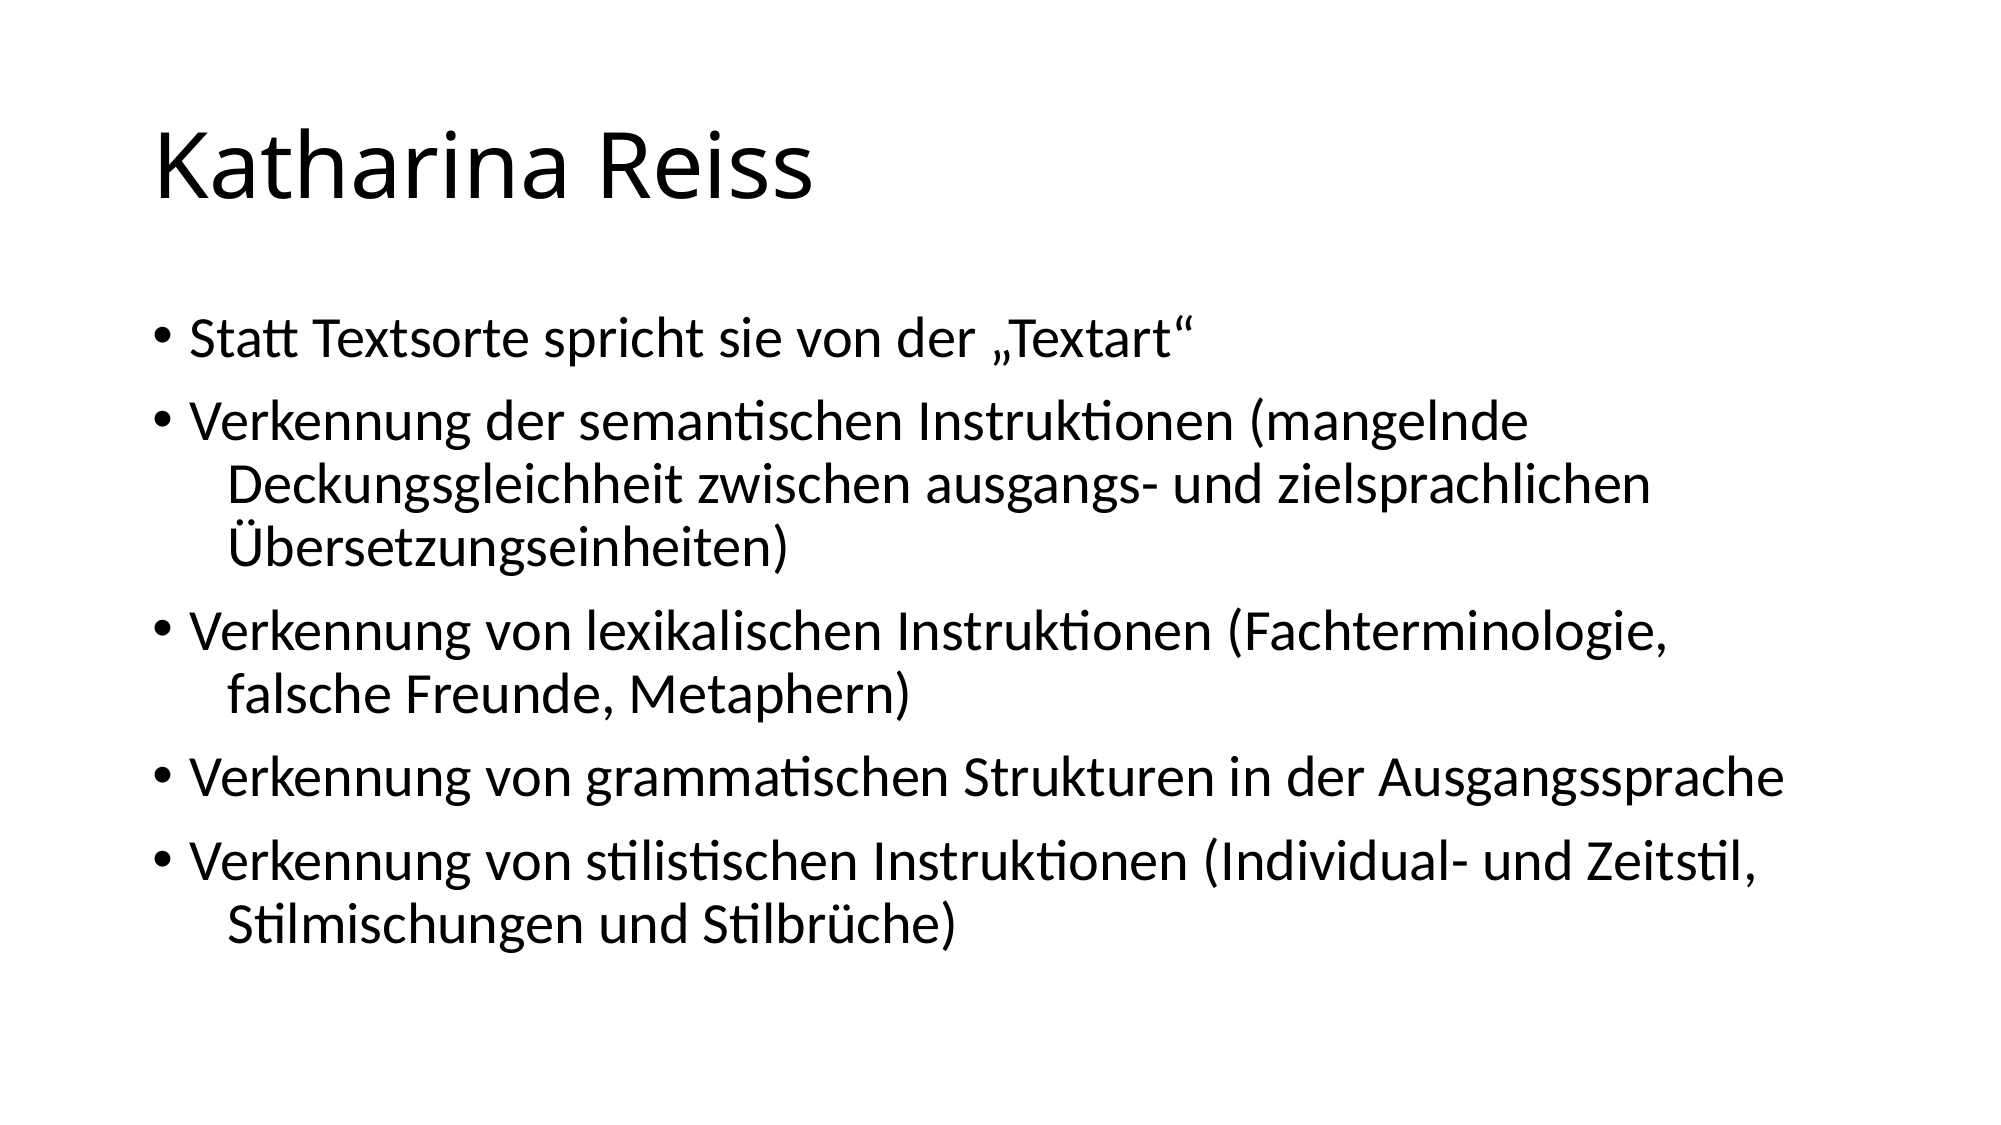

# Katharina Reiss
Statt Textsorte spricht sie von der „Textart“
Verkennung der semantischen Instruktionen (mangelnde Deckungsgleichheit zwischen ausgangs- und zielsprachlichen Übersetzungseinheiten)
Verkennung von lexikalischen Instruktionen (Fachterminologie, falsche Freunde, Metaphern)
Verkennung von grammatischen Strukturen in der Ausgangssprache
Verkennung von stilistischen Instruktionen (Individual- und Zeitstil, Stilmischungen und Stilbrüche)